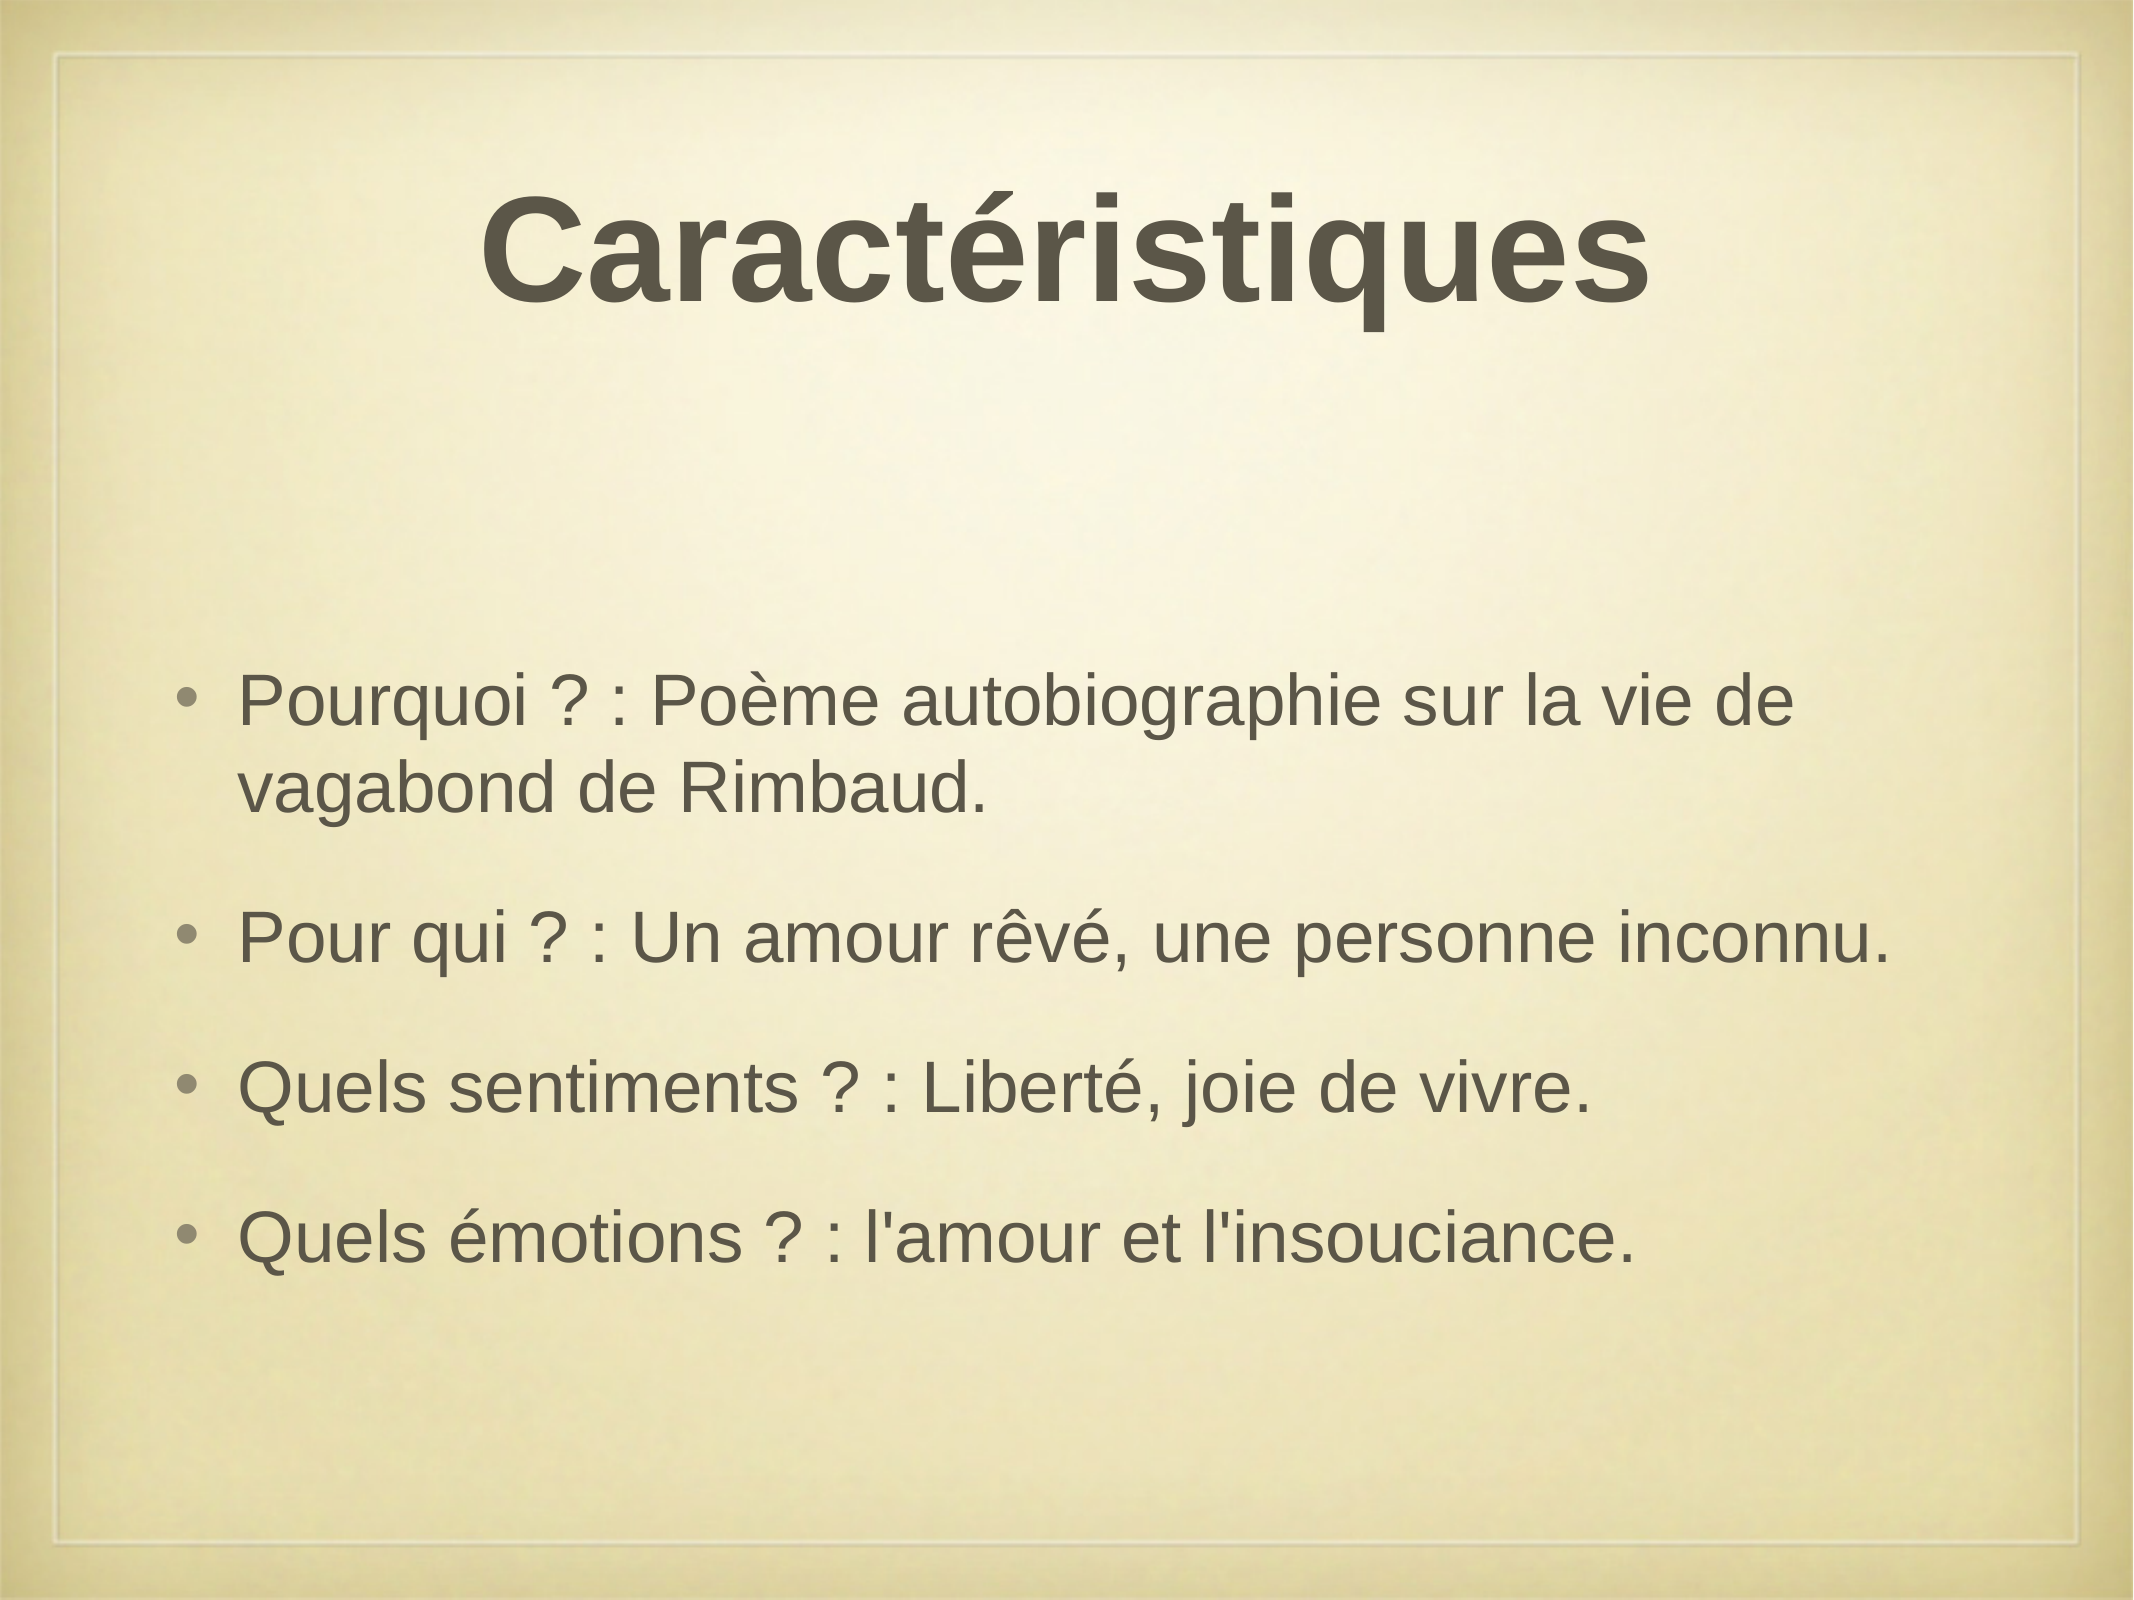

# Caractéristiques
Pourquoi ? : Poème autobiographie sur la vie de vagabond de Rimbaud.
Pour qui ? : Un amour rêvé, une personne inconnu.
Quels sentiments ? : Liberté, joie de vivre.
Quels émotions ? : l'amour et l'insouciance.